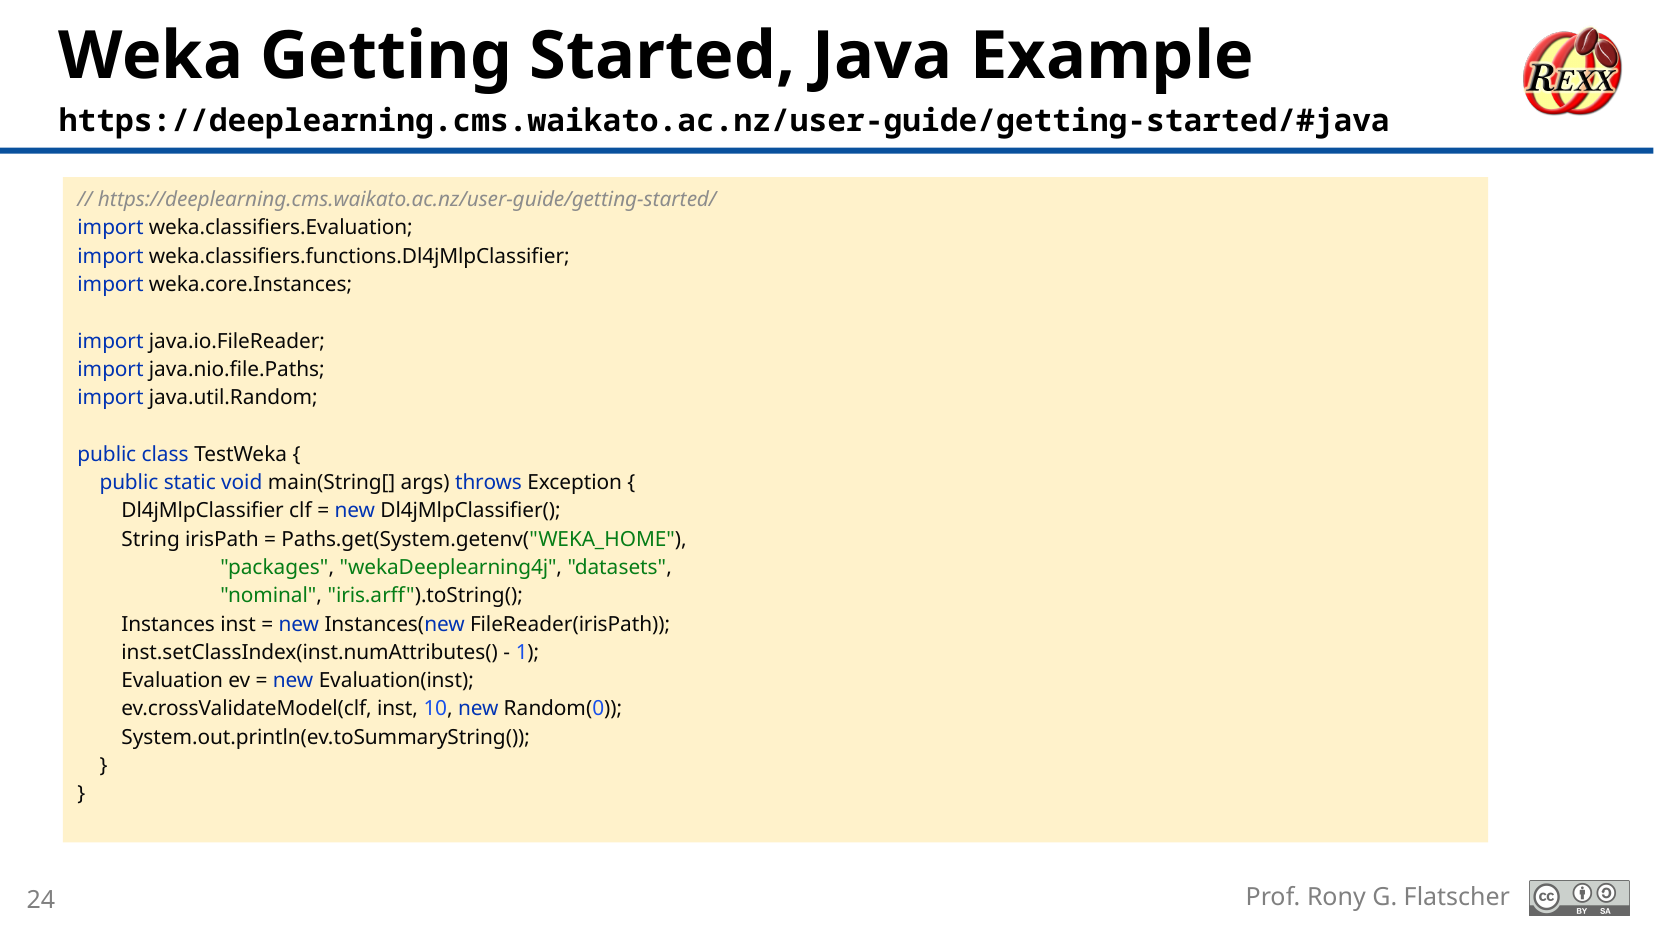

# Weka Getting Started, Java Example https://deeplearning.cms.waikato.ac.nz/user-guide/getting-started/#java
// https://deeplearning.cms.waikato.ac.nz/user-guide/getting-started/
import weka.classifiers.Evaluation;
import weka.classifiers.functions.Dl4jMlpClassifier;
import weka.core.Instances;
import java.io.FileReader;
import java.nio.file.Paths;
import java.util.Random;
public class TestWeka {
 public static void main(String[] args) throws Exception {
 Dl4jMlpClassifier clf = new Dl4jMlpClassifier();
 String irisPath = Paths.get(System.getenv("WEKA_HOME"),
 "packages", "wekaDeeplearning4j", "datasets",
 "nominal", "iris.arff").toString();
 Instances inst = new Instances(new FileReader(irisPath));
 inst.setClassIndex(inst.numAttributes() - 1);
 Evaluation ev = new Evaluation(inst);
 ev.crossValidateModel(clf, inst, 10, new Random(0));
 System.out.println(ev.toSummaryString());
 }
}